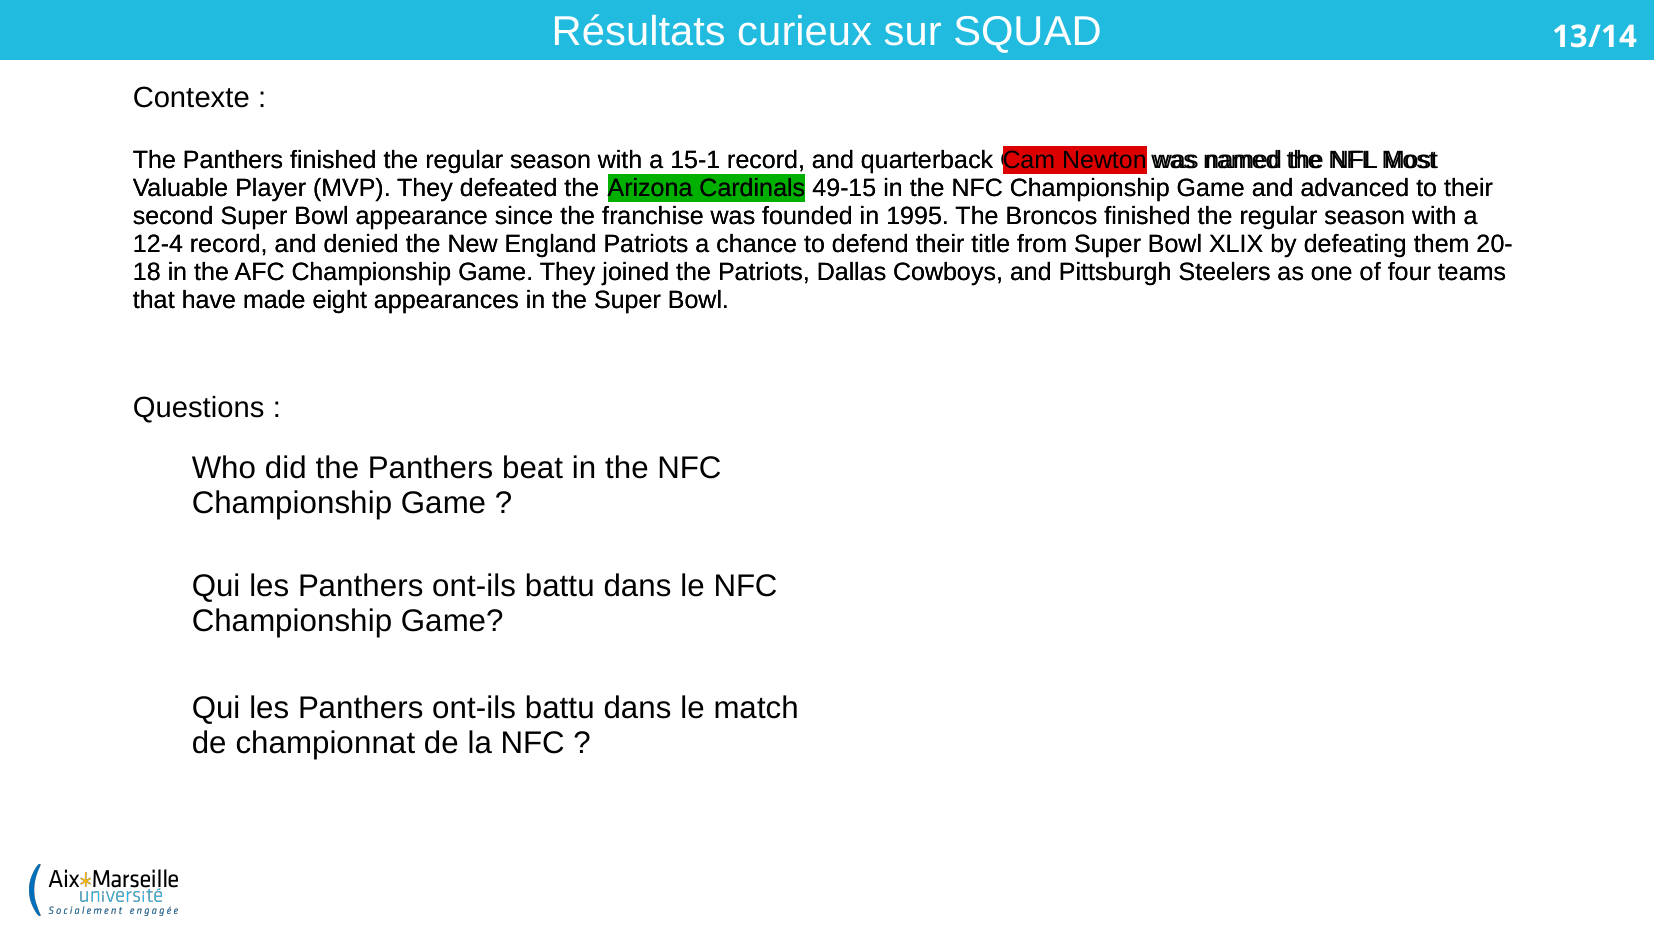

Résultats curieux sur SQUAD
13/14
Contexte :
The Panthers finished the regular season with a 15-1 record, and quarterback Cam Newton was named the NFL Most Valuable Player (MVP). They defeated the Arizona Cardinals 49-15 in the NFC Championship Game and advanced to their second Super Bowl appearance since the franchise was founded in 1995. The Broncos finished the regular season with a 12-4 record, and denied the New England Patriots a chance to defend their title from Super Bowl XLIX by defeating them 20-18 in the AFC Championship Game. They joined the Patriots, Dallas Cowboys, and Pittsburgh Steelers as one of four teams that have made eight appearances in the Super Bowl.
The Panthers finished the regular season with a 15-1 record, and quarterback Cam Newton was named the NFL Most Valuable Player (MVP). They defeated the Arizona Cardinals 49-15 in the NFC Championship Game and advanced to their second Super Bowl appearance since the franchise was founded in 1995. The Broncos finished the regular season with a 12-4 record, and denied the New England Patriots a chance to defend their title from Super Bowl XLIX by defeating them 20-18 in the AFC Championship Game. They joined the Patriots, Dallas Cowboys, and Pittsburgh Steelers as one of four teams that have made eight appearances in the Super Bowl.
Questions :
Who did the Panthers beat in the NFC Championship Game ?
Qui les Panthers ont-ils battu dans le NFC Championship Game?
Qui les Panthers ont-ils battu dans le match de championnat de la NFC ?